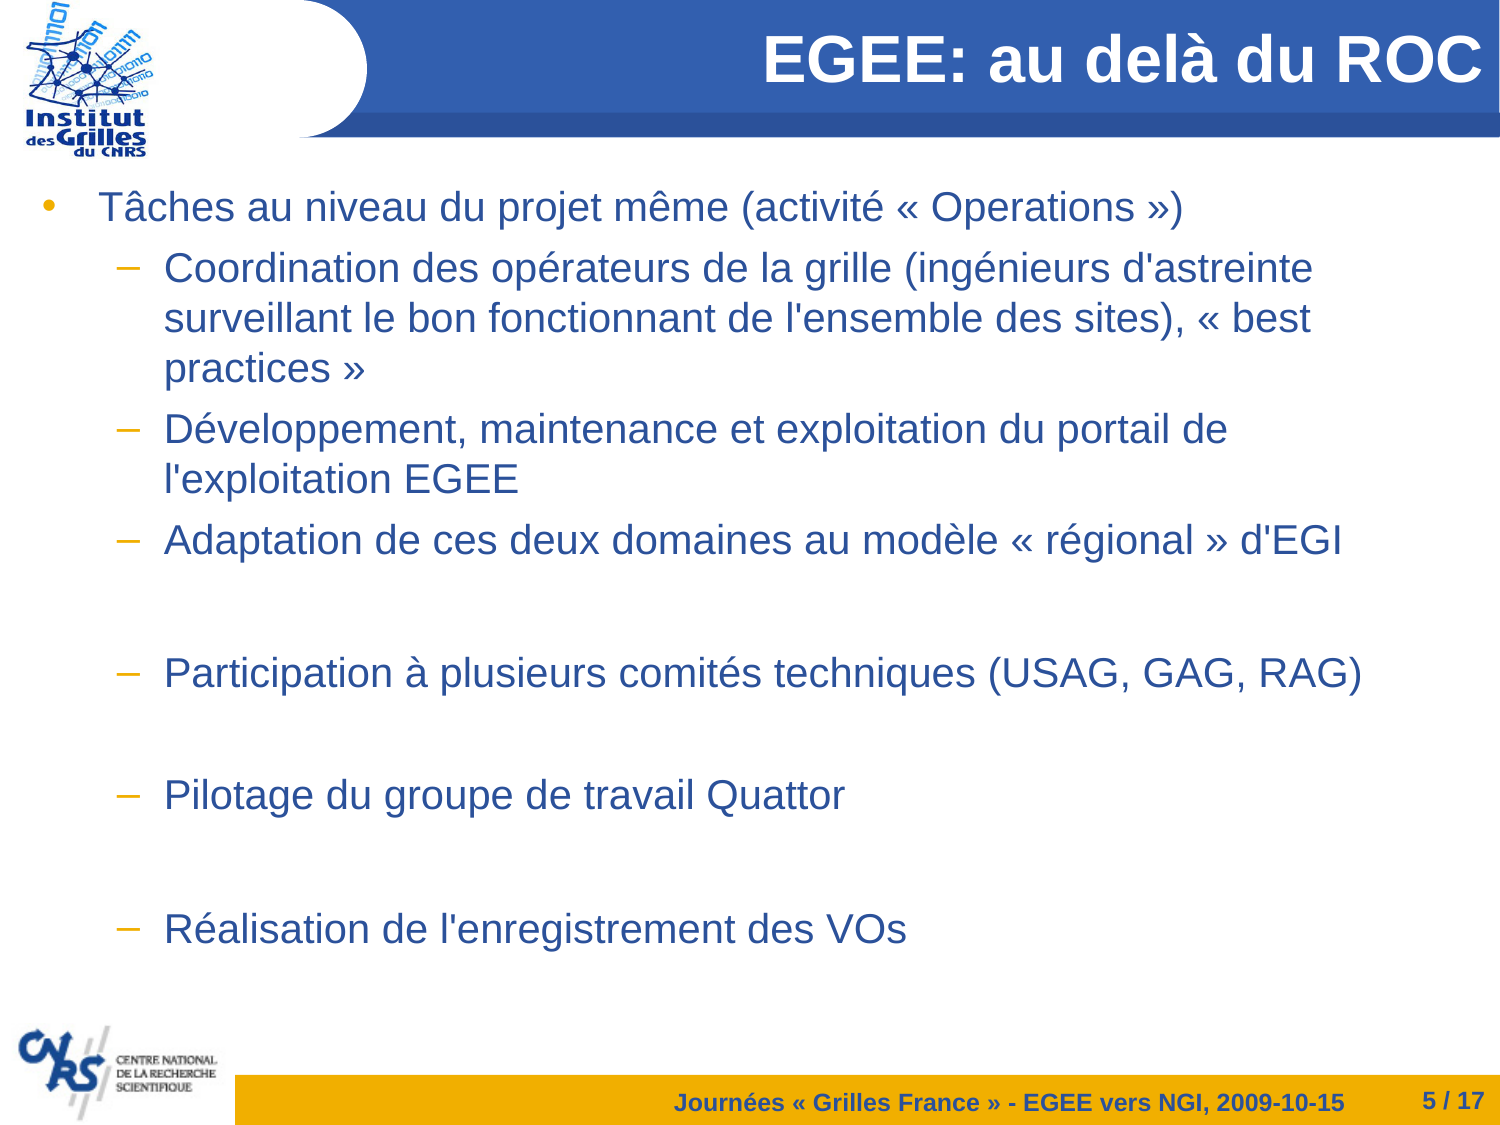

# EGEE: au delà du ROC
Tâches au niveau du projet même (activité « Operations »)
Coordination des opérateurs de la grille (ingénieurs d'astreinte surveillant le bon fonctionnant de l'ensemble des sites), « best practices »
Développement, maintenance et exploitation du portail de l'exploitation EGEE
Adaptation de ces deux domaines au modèle « régional » d'EGI
Participation à plusieurs comités techniques (USAG, GAG, RAG)
Pilotage du groupe de travail Quattor
Réalisation de l'enregistrement des VOs
Journées « Grilles France » - EGEE vers NGI, 2009-10-15